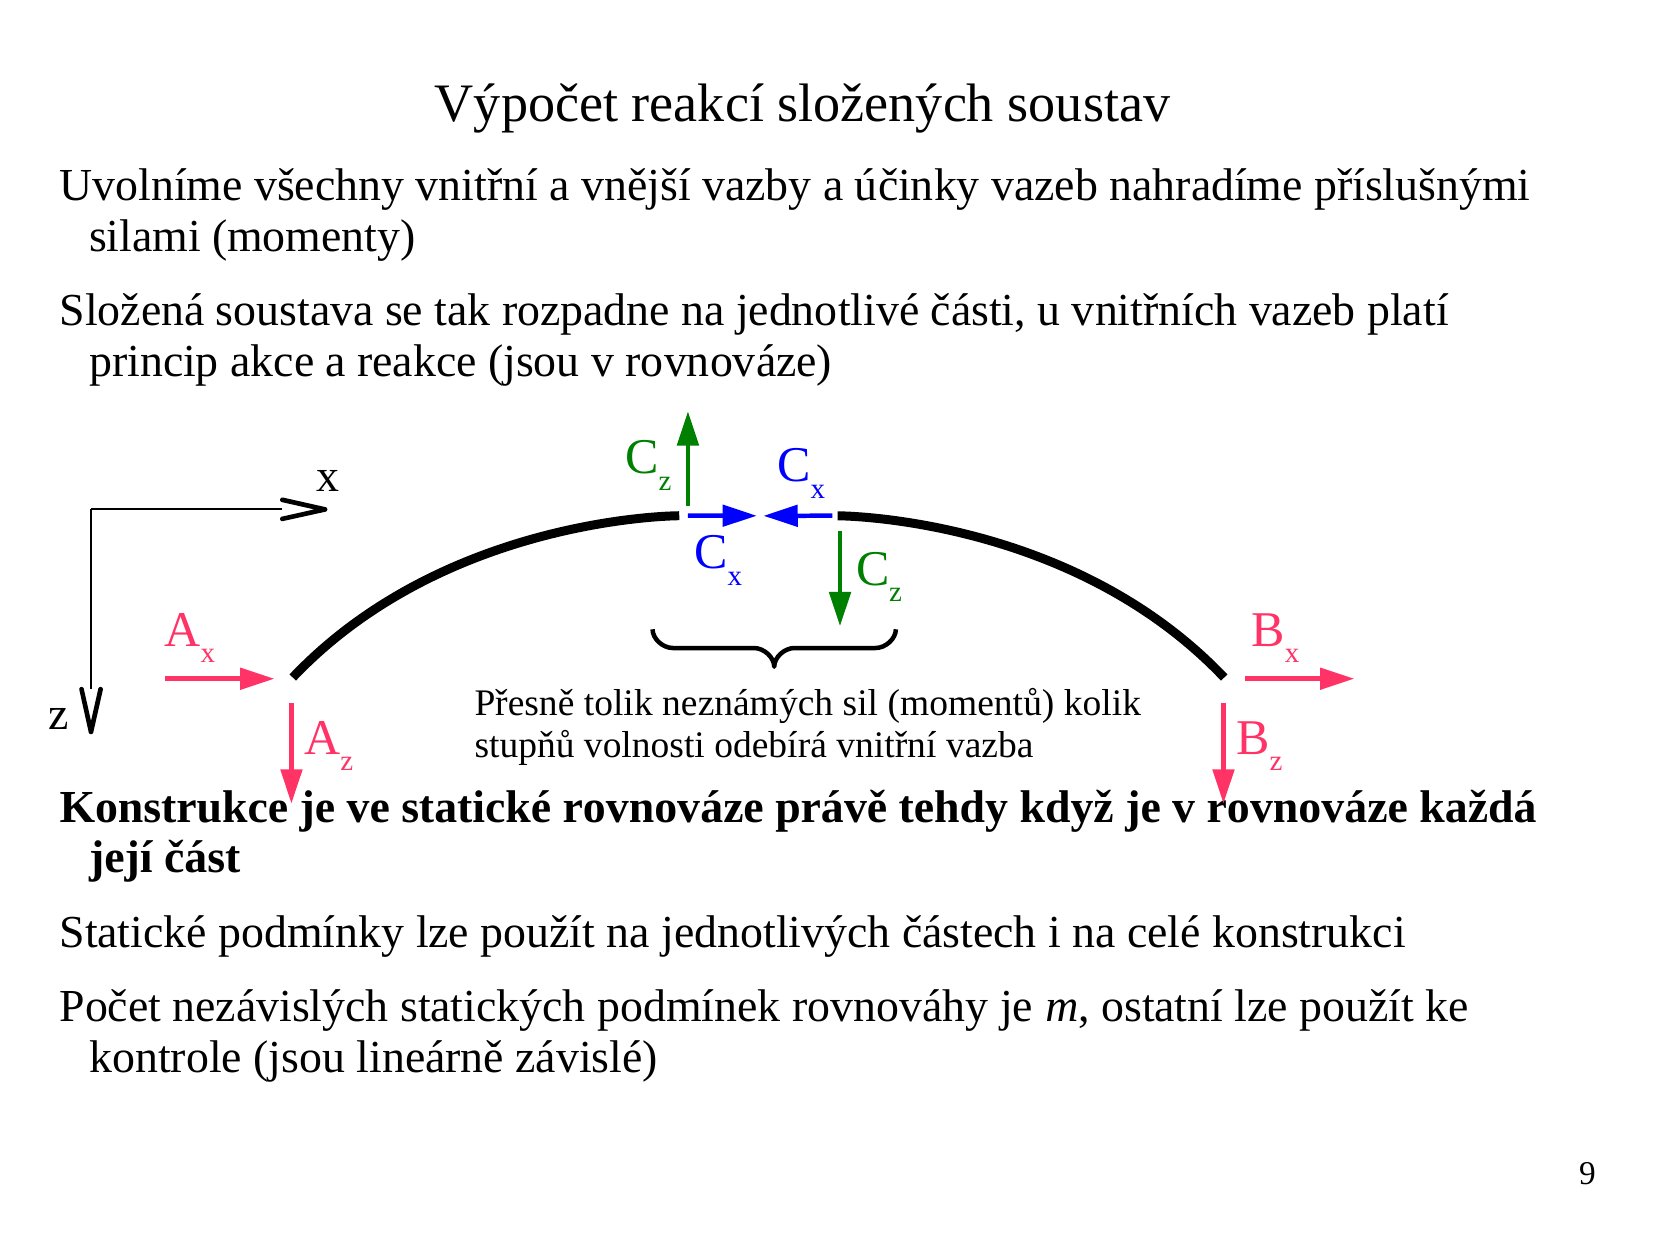

# Výpočet reakcí složených soustav
Uvolníme všechny vnitřní a vnější vazby a účinky vazeb nahradíme příslušnými silami (momenty)
Složená soustava se tak rozpadne na jednotlivé části, u vnitřních vazeb platí princip akce a reakce (jsou v rovnováze)
Konstrukce je ve statické rovnováze právě tehdy když je v rovnováze každá její část
Statické podmínky lze použít na jednotlivých částech i na celé konstrukci
Počet nezávislých statických podmínek rovnováhy je m, ostatní lze použít ke kontrole (jsou lineárně závislé)
Cz
Cx
x
Cx
Cz
Ax
Bx
Přesně tolik neznámých sil (momentů) kolik stupňů volnosti odebírá vnitřní vazba
z
Az
Bz
9